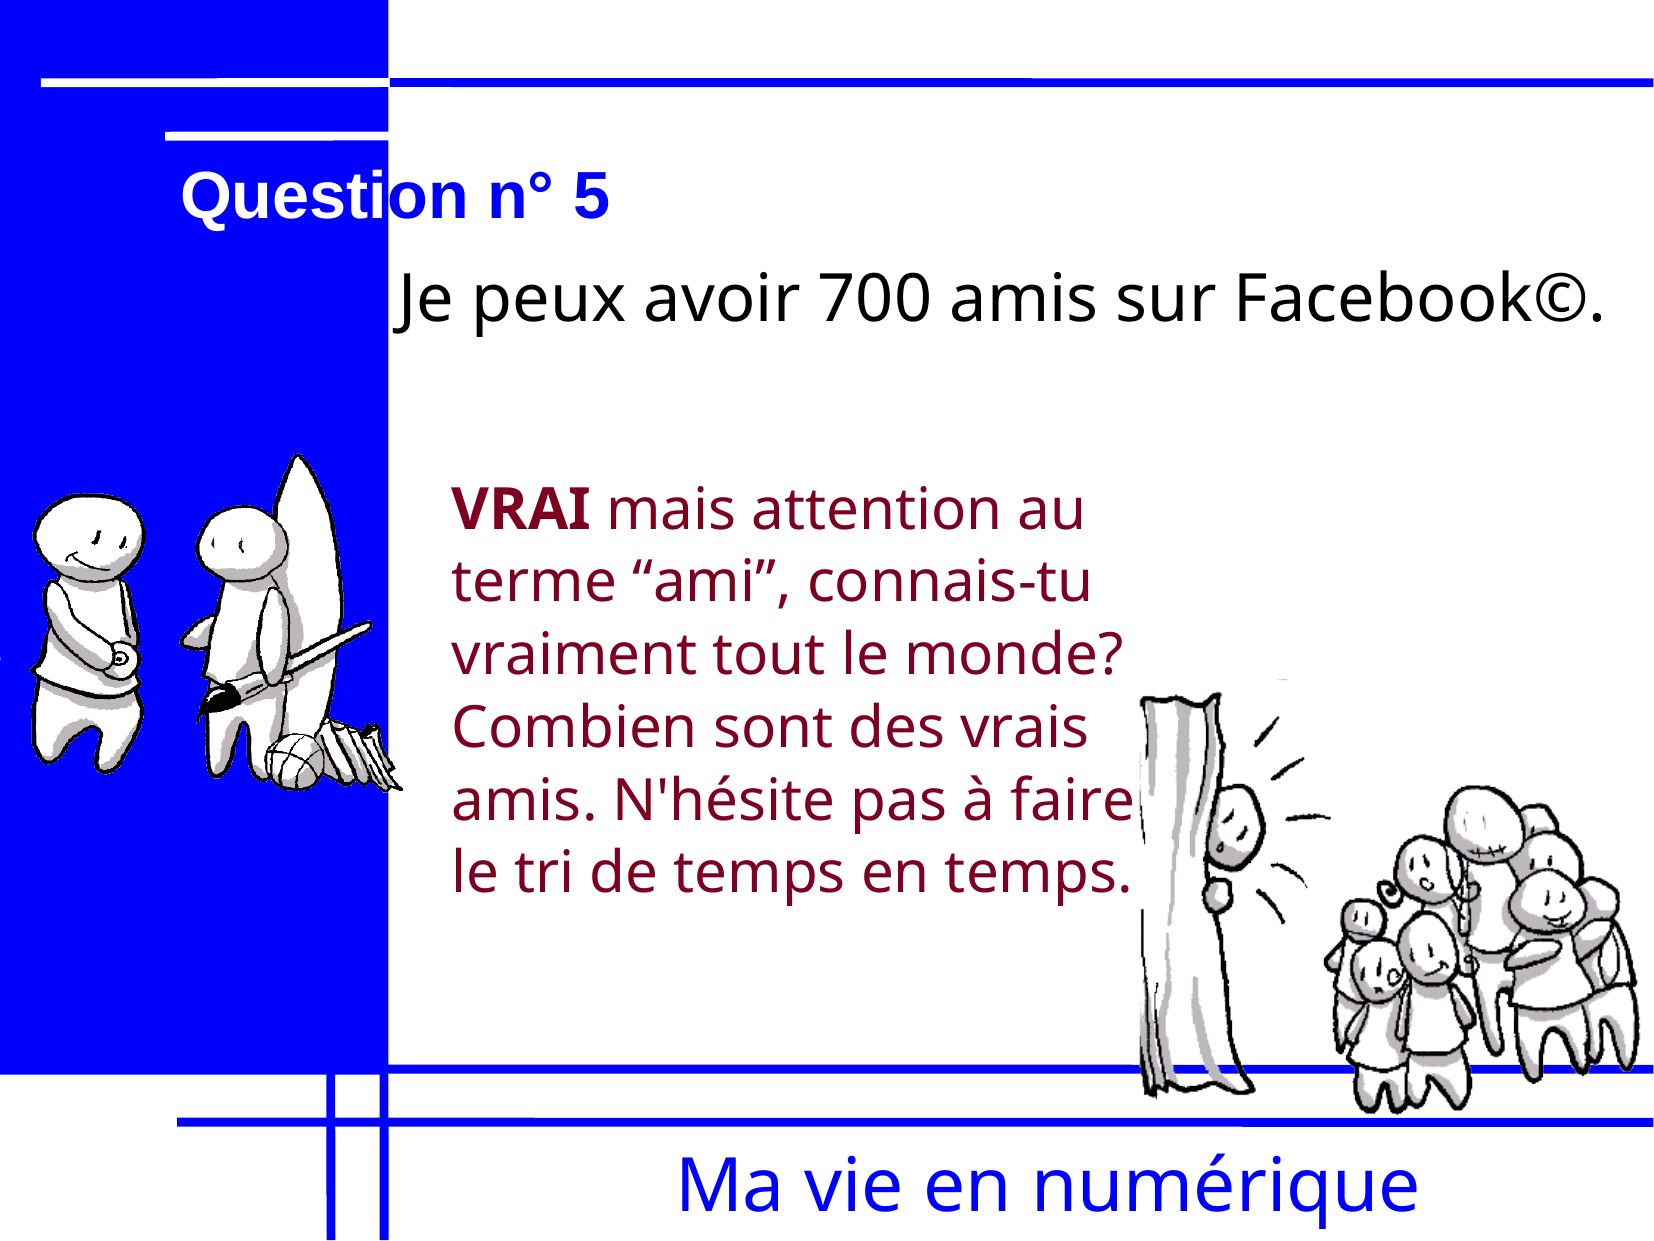

Question n° 5
Je peux avoir 700 amis sur Facebook©.
VRAI mais attention au terme “ami”, connais-tu vraiment tout le monde? Combien sont des vrais amis. N'hésite pas à faire le tri de temps en temps.
Ma vie en numérique